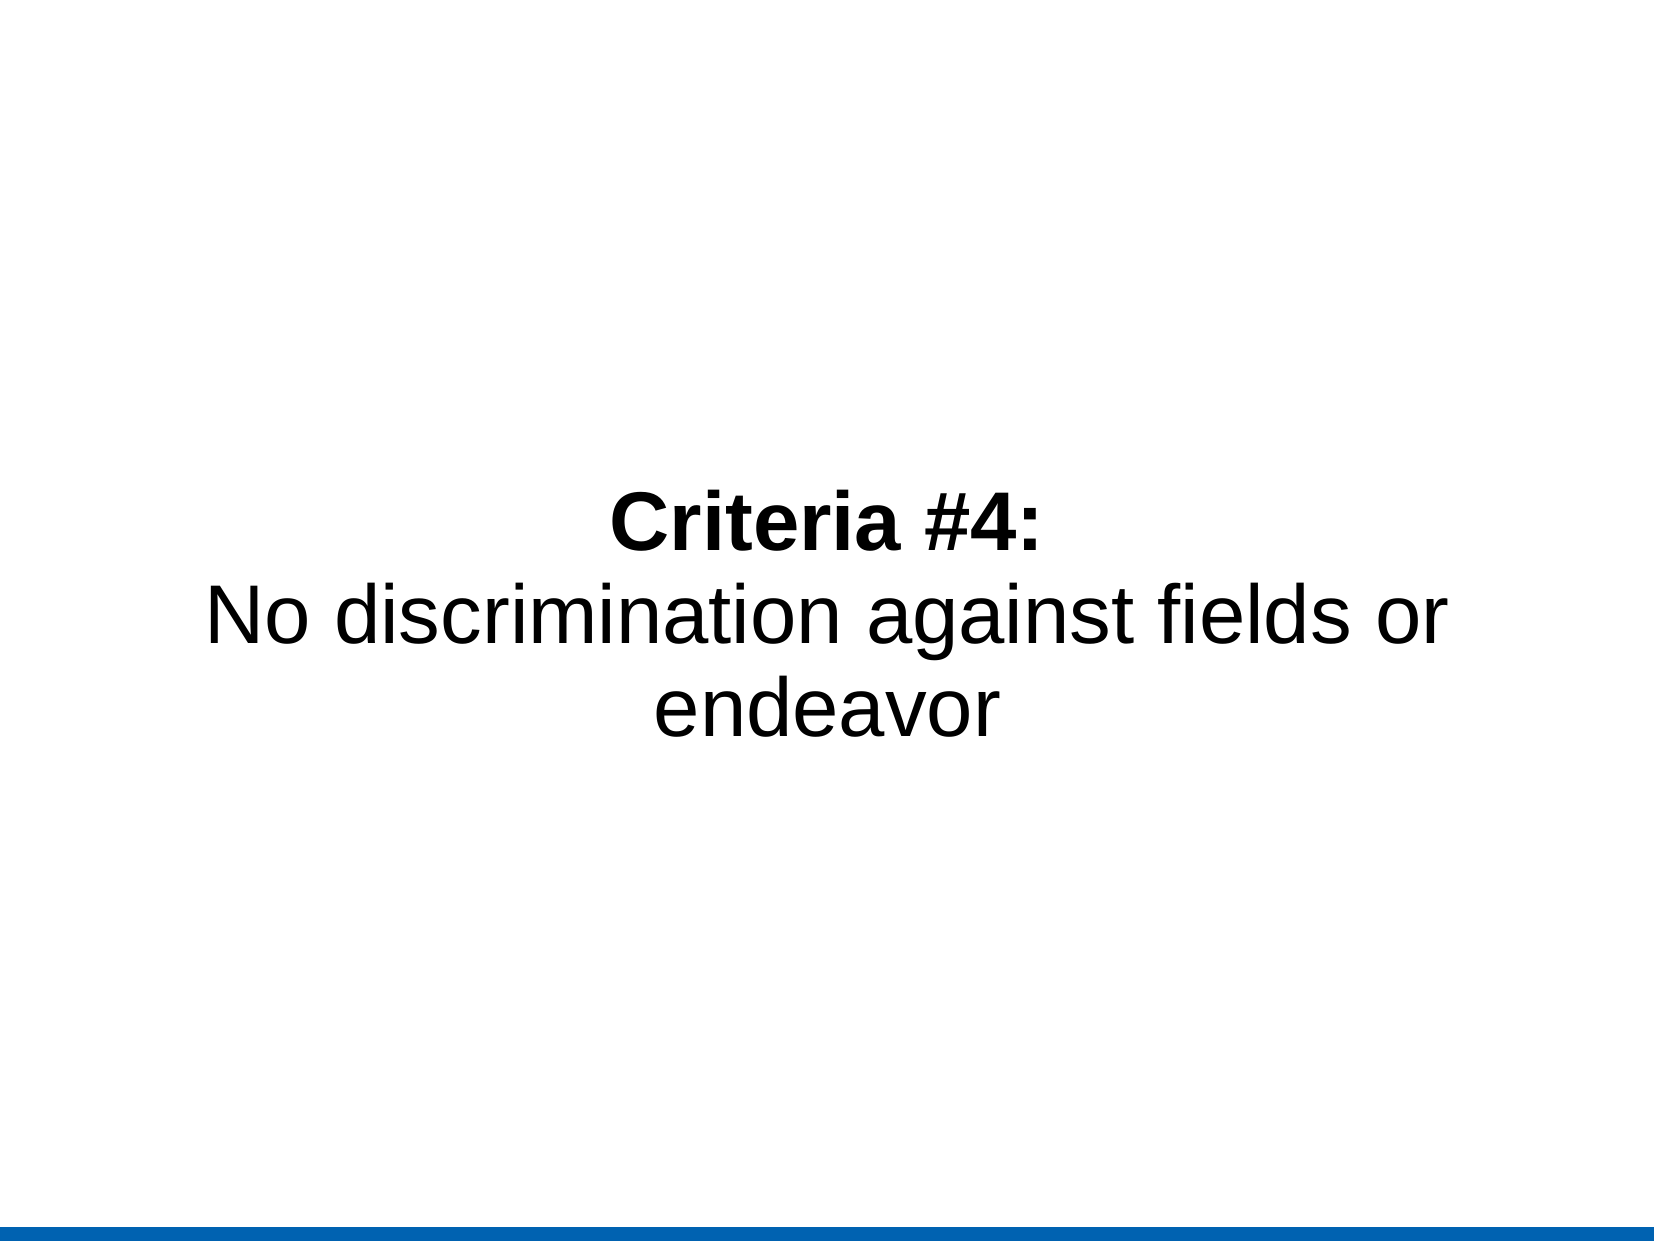

# Criteria #4:
No discrimination against fields or endeavor